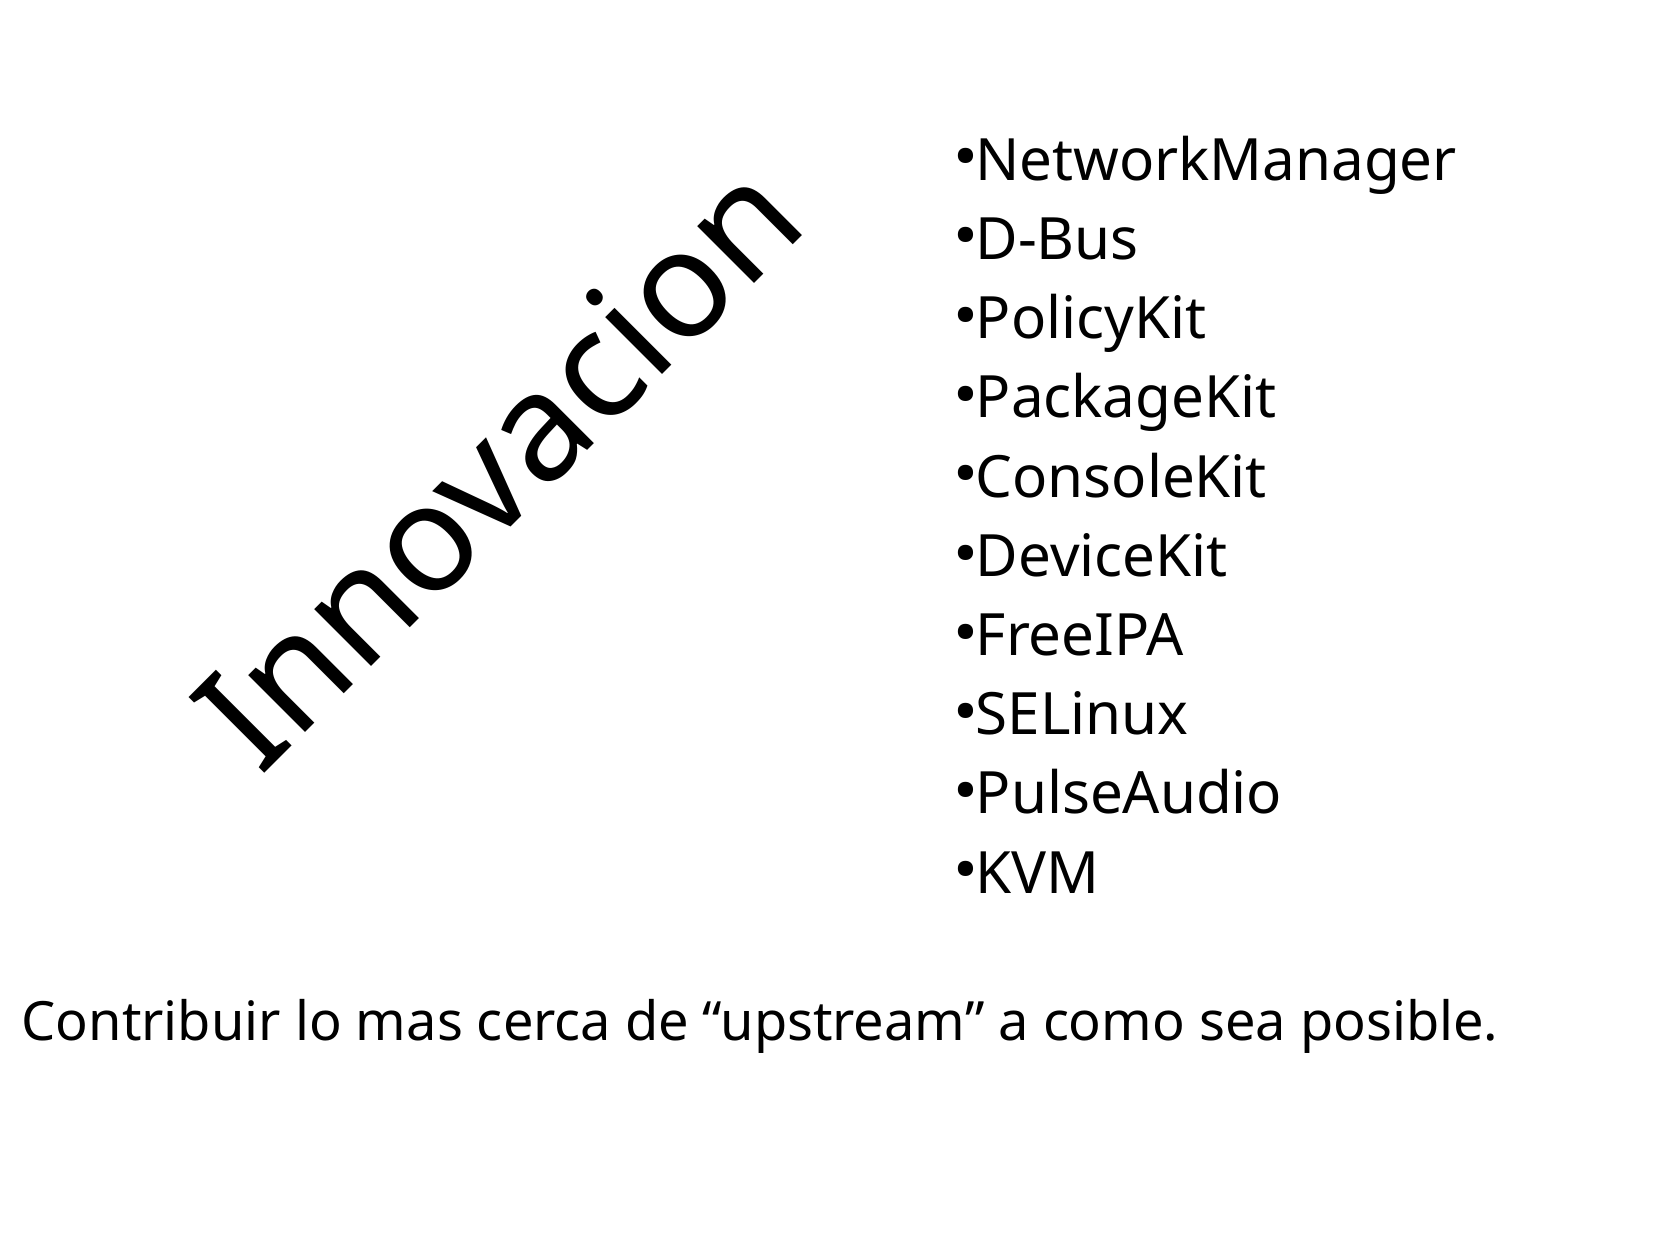

NetworkManager
D-Bus
PolicyKit
PackageKit
ConsoleKit
DeviceKit
FreeIPA
SELinux
PulseAudio
KVM
# Innovacion
Contribuir lo mas cerca de “upstream” a como sea posible.